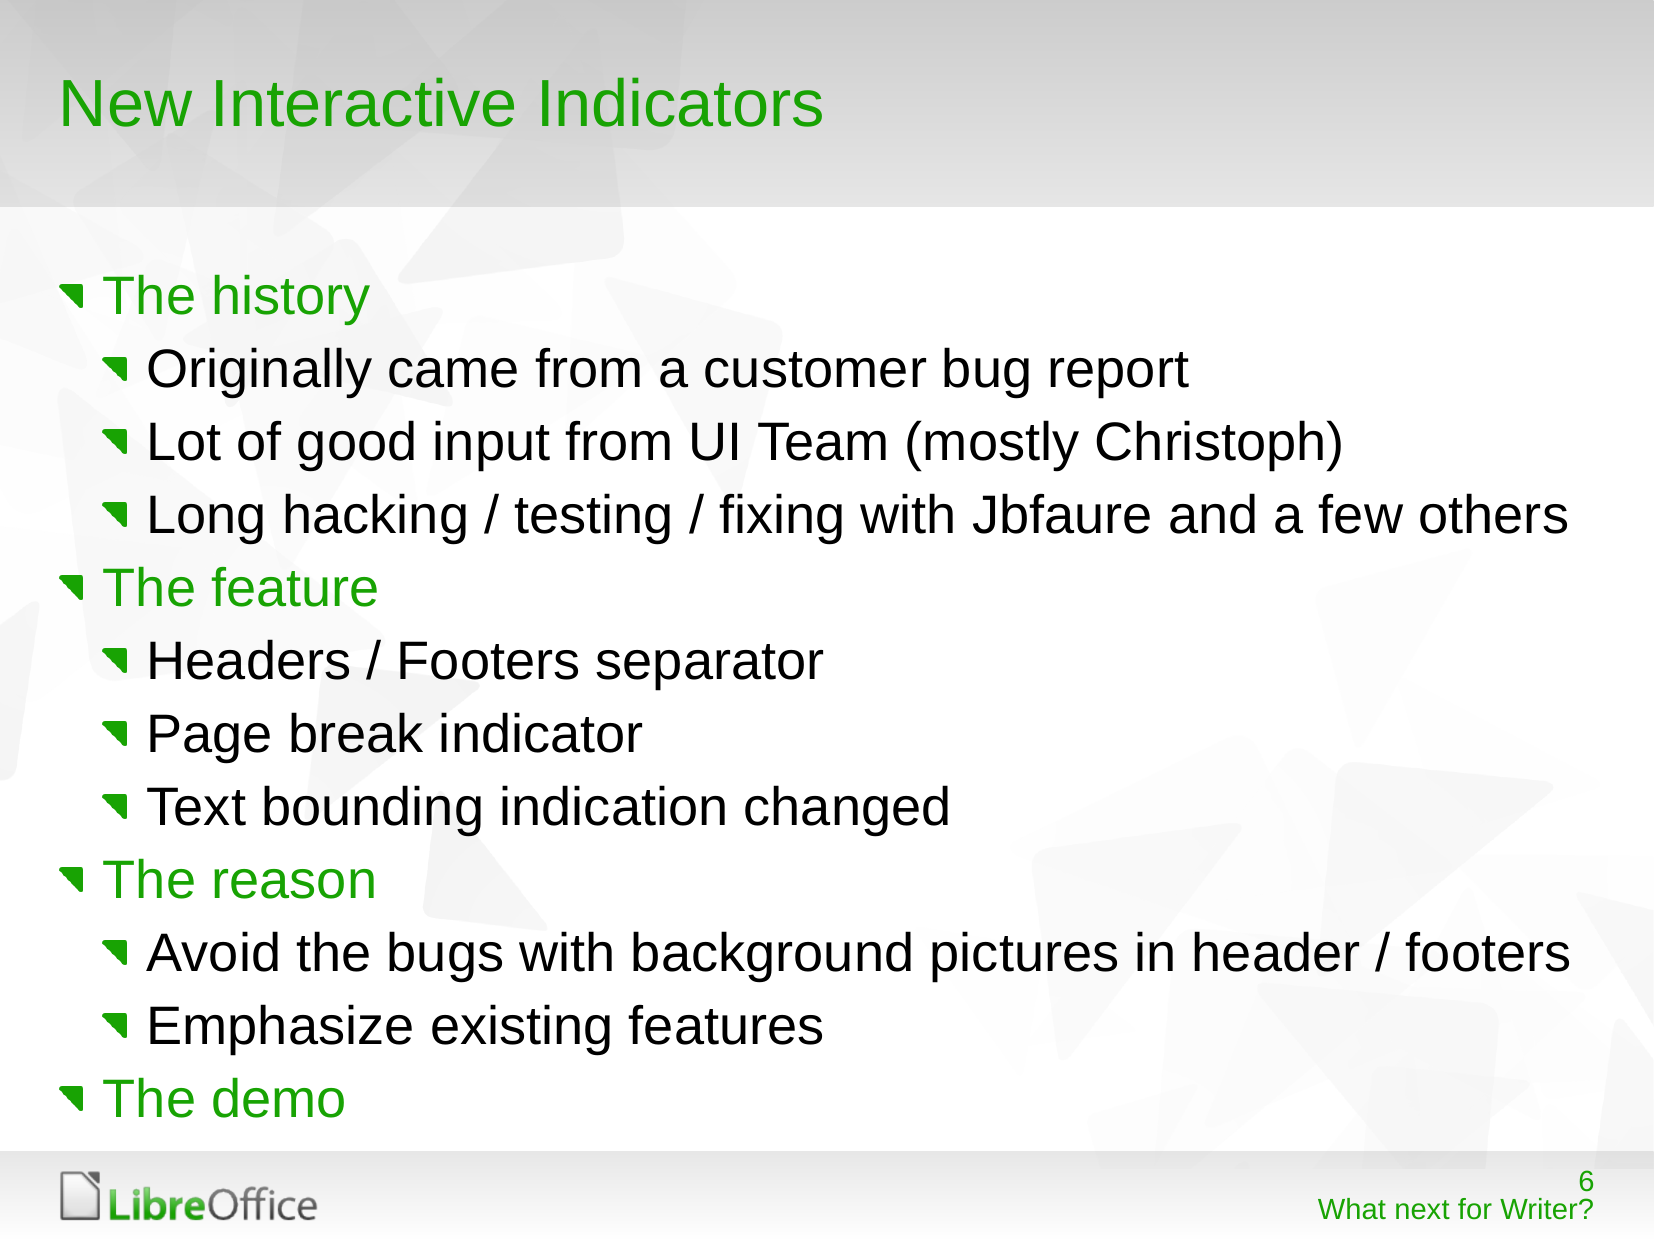

# New Interactive Indicators
The history
Originally came from a customer bug report
Lot of good input from UI Team (mostly Christoph)
Long hacking / testing / fixing with Jbfaure and a few others
The feature
Headers / Footers separator
Page break indicator
Text bounding indication changed
The reason
Avoid the bugs with background pictures in header / footers
Emphasize existing features
The demo
6
What next for Writer?